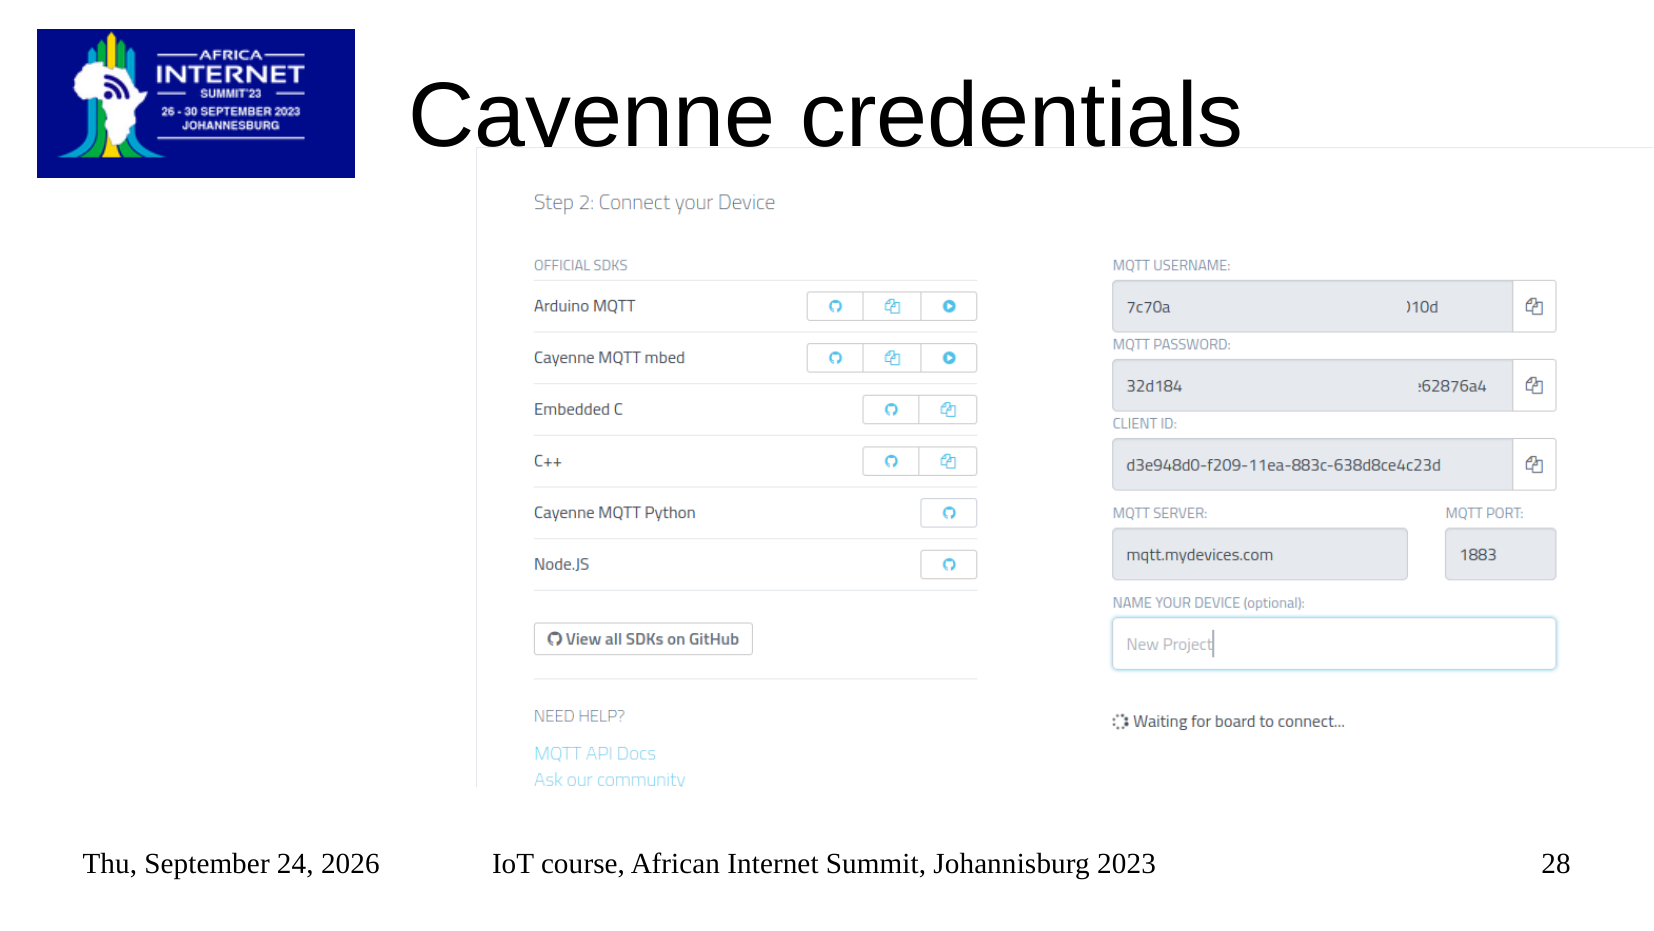

# Cayenne credentials
IoT course, African Internet Summit, Johannisburg 2023
28